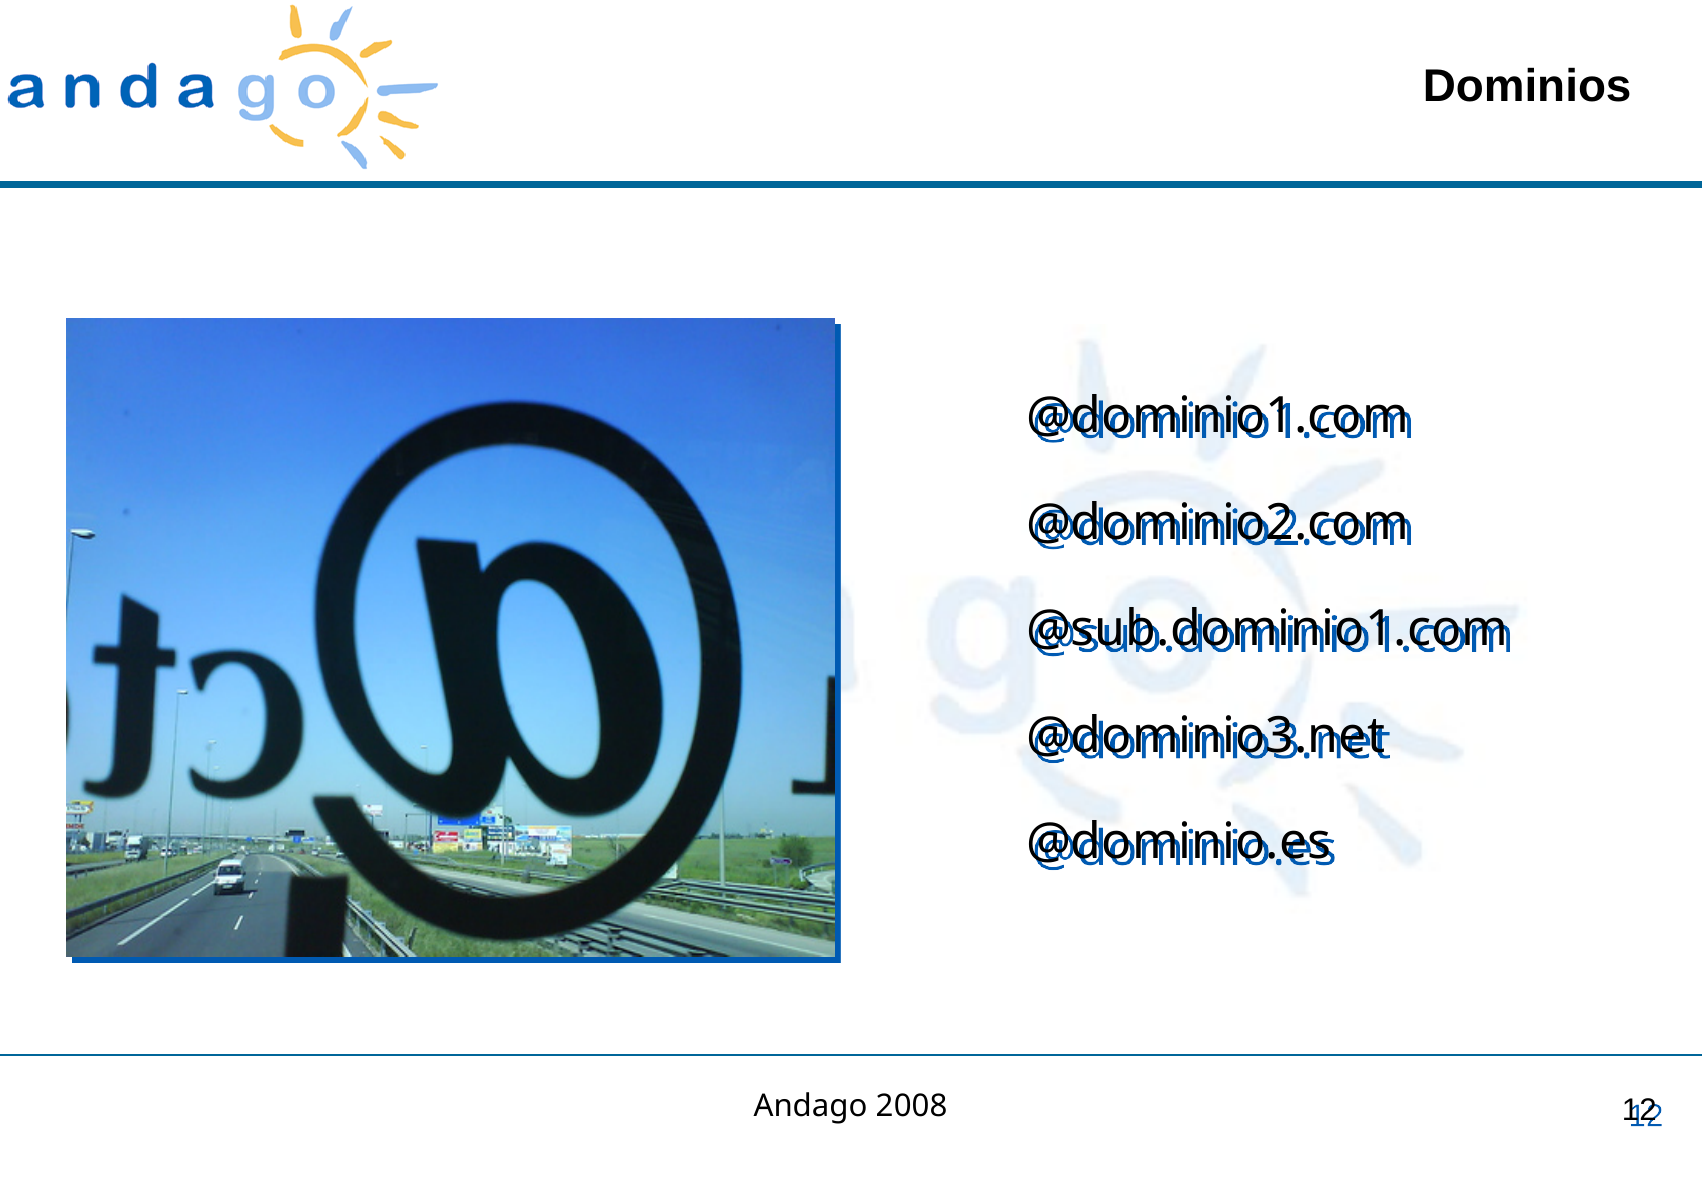

# Dominios
@dominio1.com
@dominio2.com
@sub.dominio1.com
@dominio3.net
@dominio.es